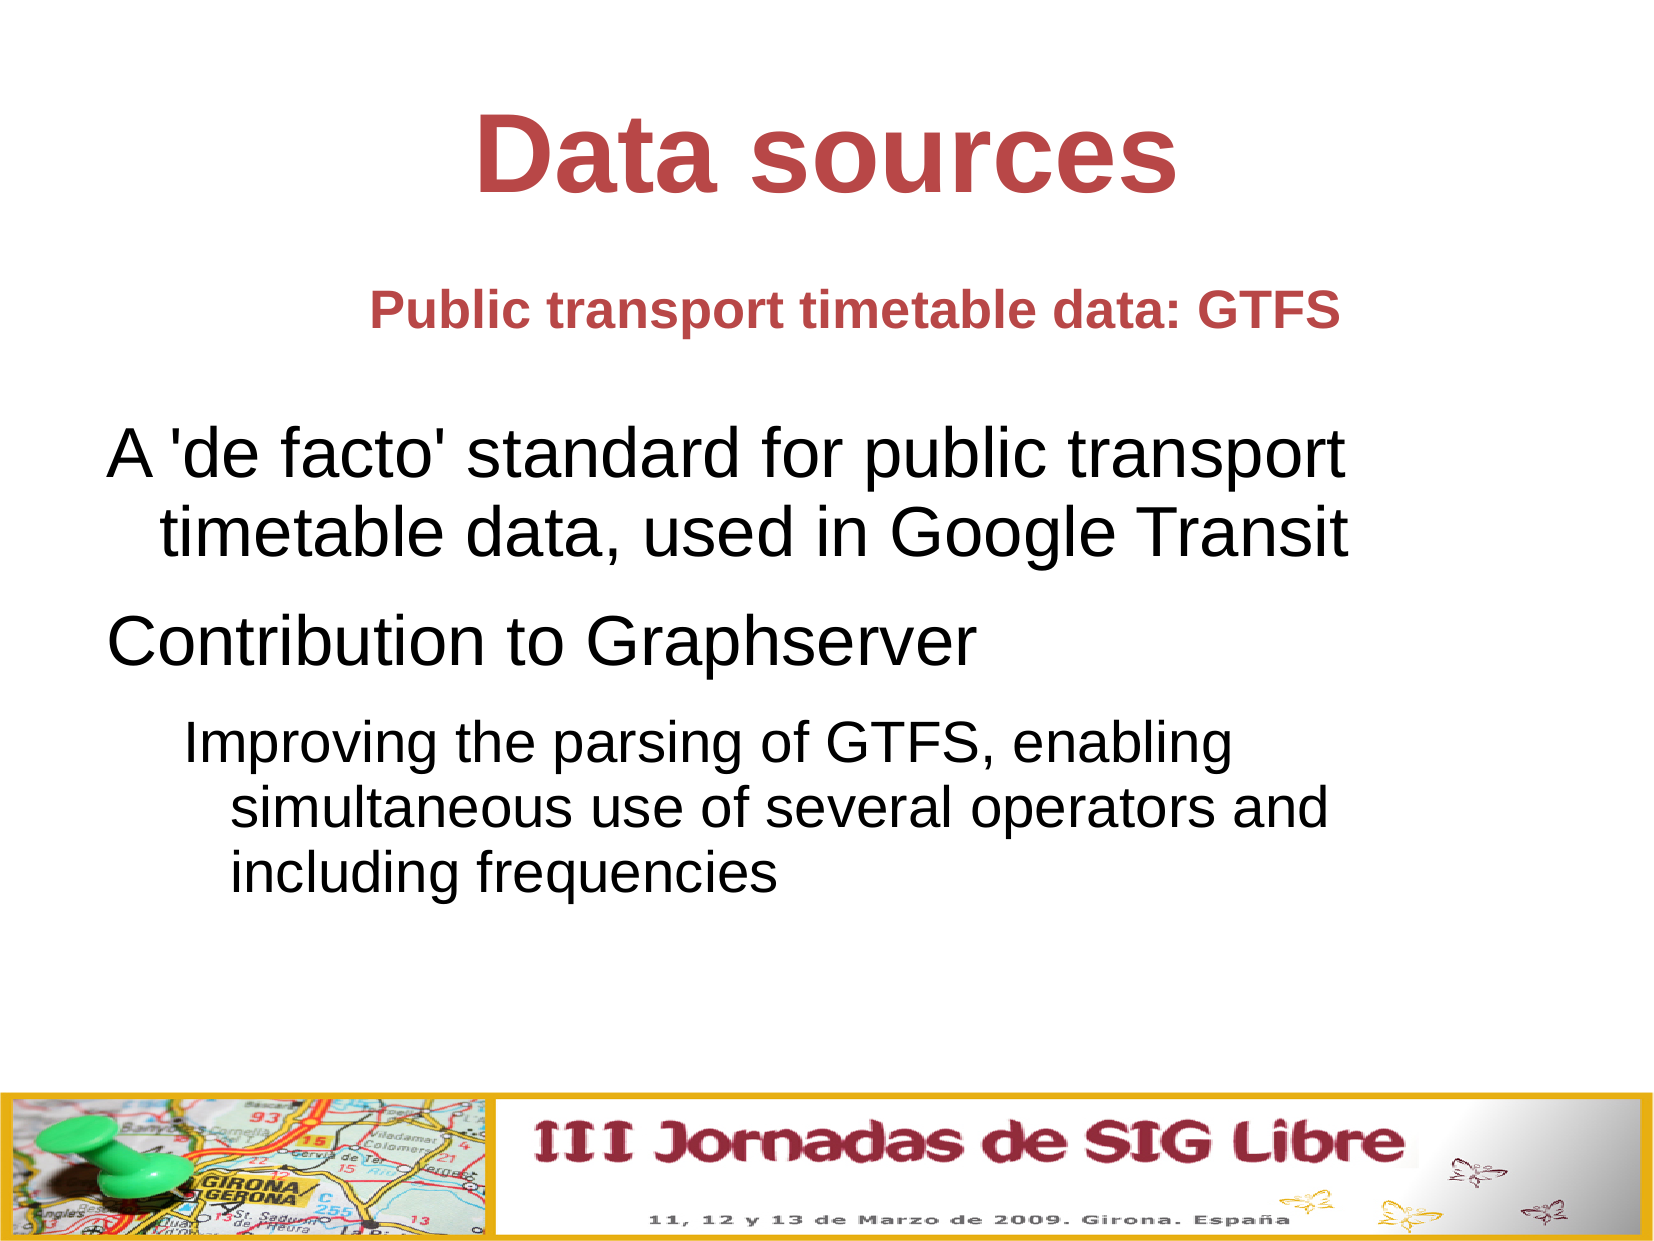

# Data sources
Public transport timetable data: GTFS
A 'de facto' standard for public transport timetable data, used in Google Transit
Contribution to Graphserver
Improving the parsing of GTFS, enabling simultaneous use of several operators and including frequencies